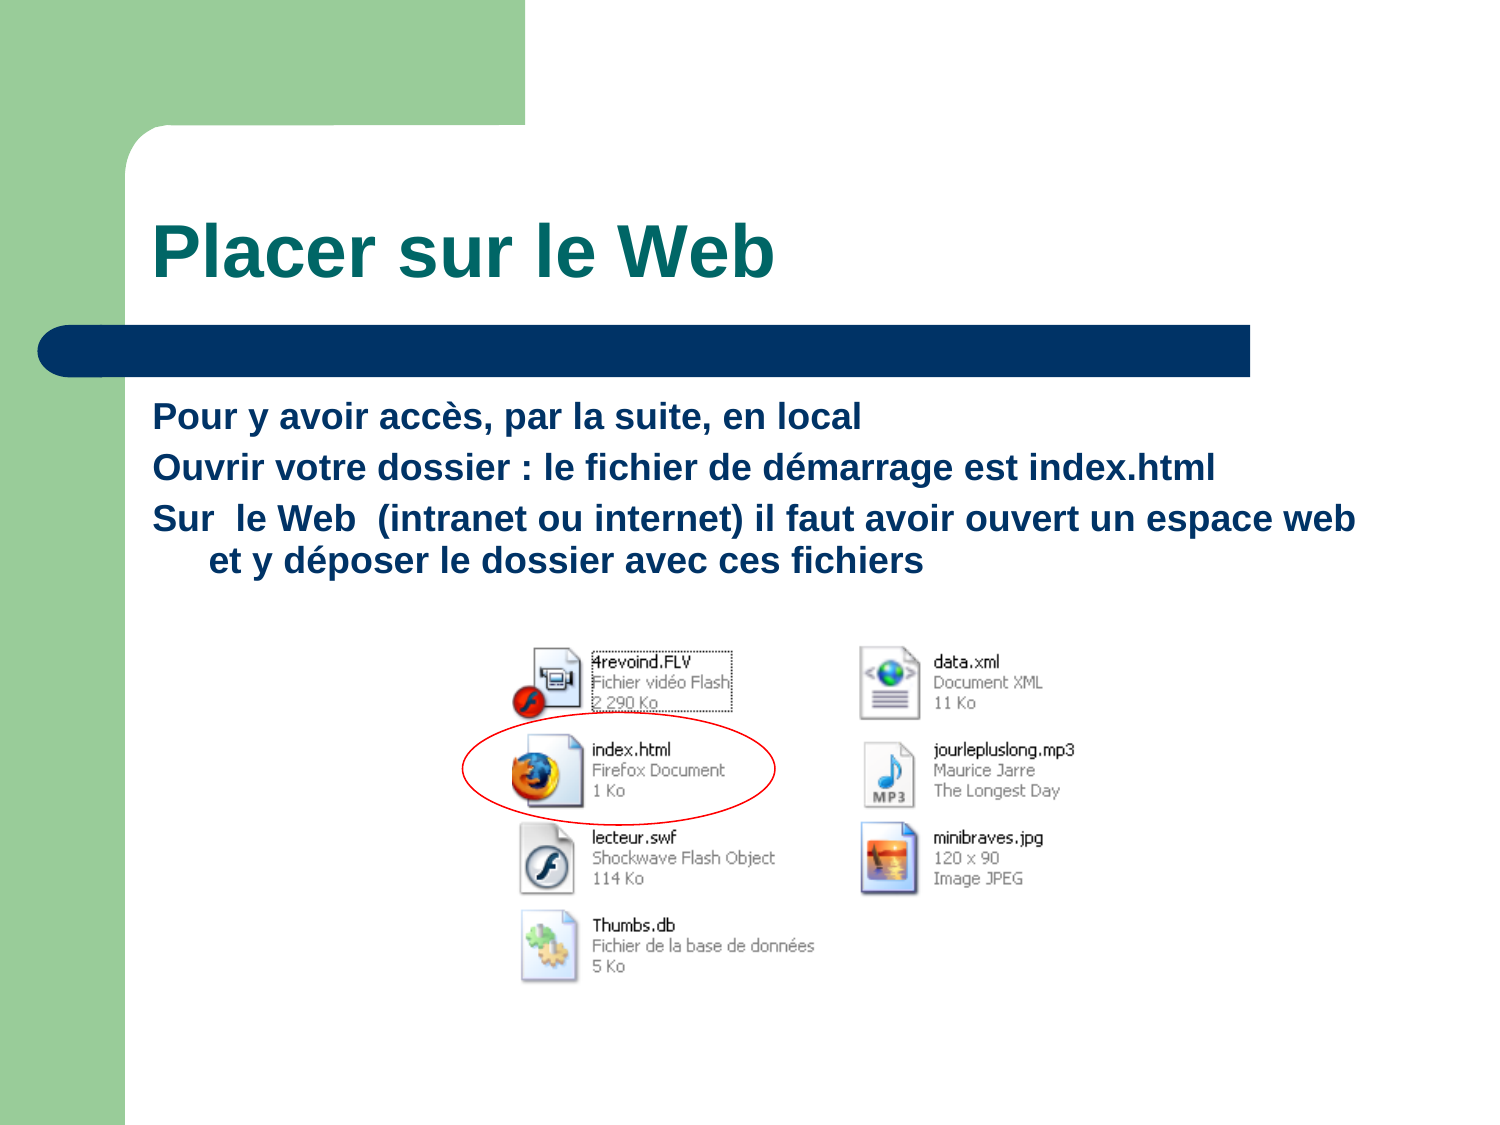

# Placer sur le Web
Pour y avoir accès, par la suite, en local
Ouvrir votre dossier : le fichier de démarrage est index.html
Sur le Web (intranet ou internet) il faut avoir ouvert un espace web et y déposer le dossier avec ces fichiers